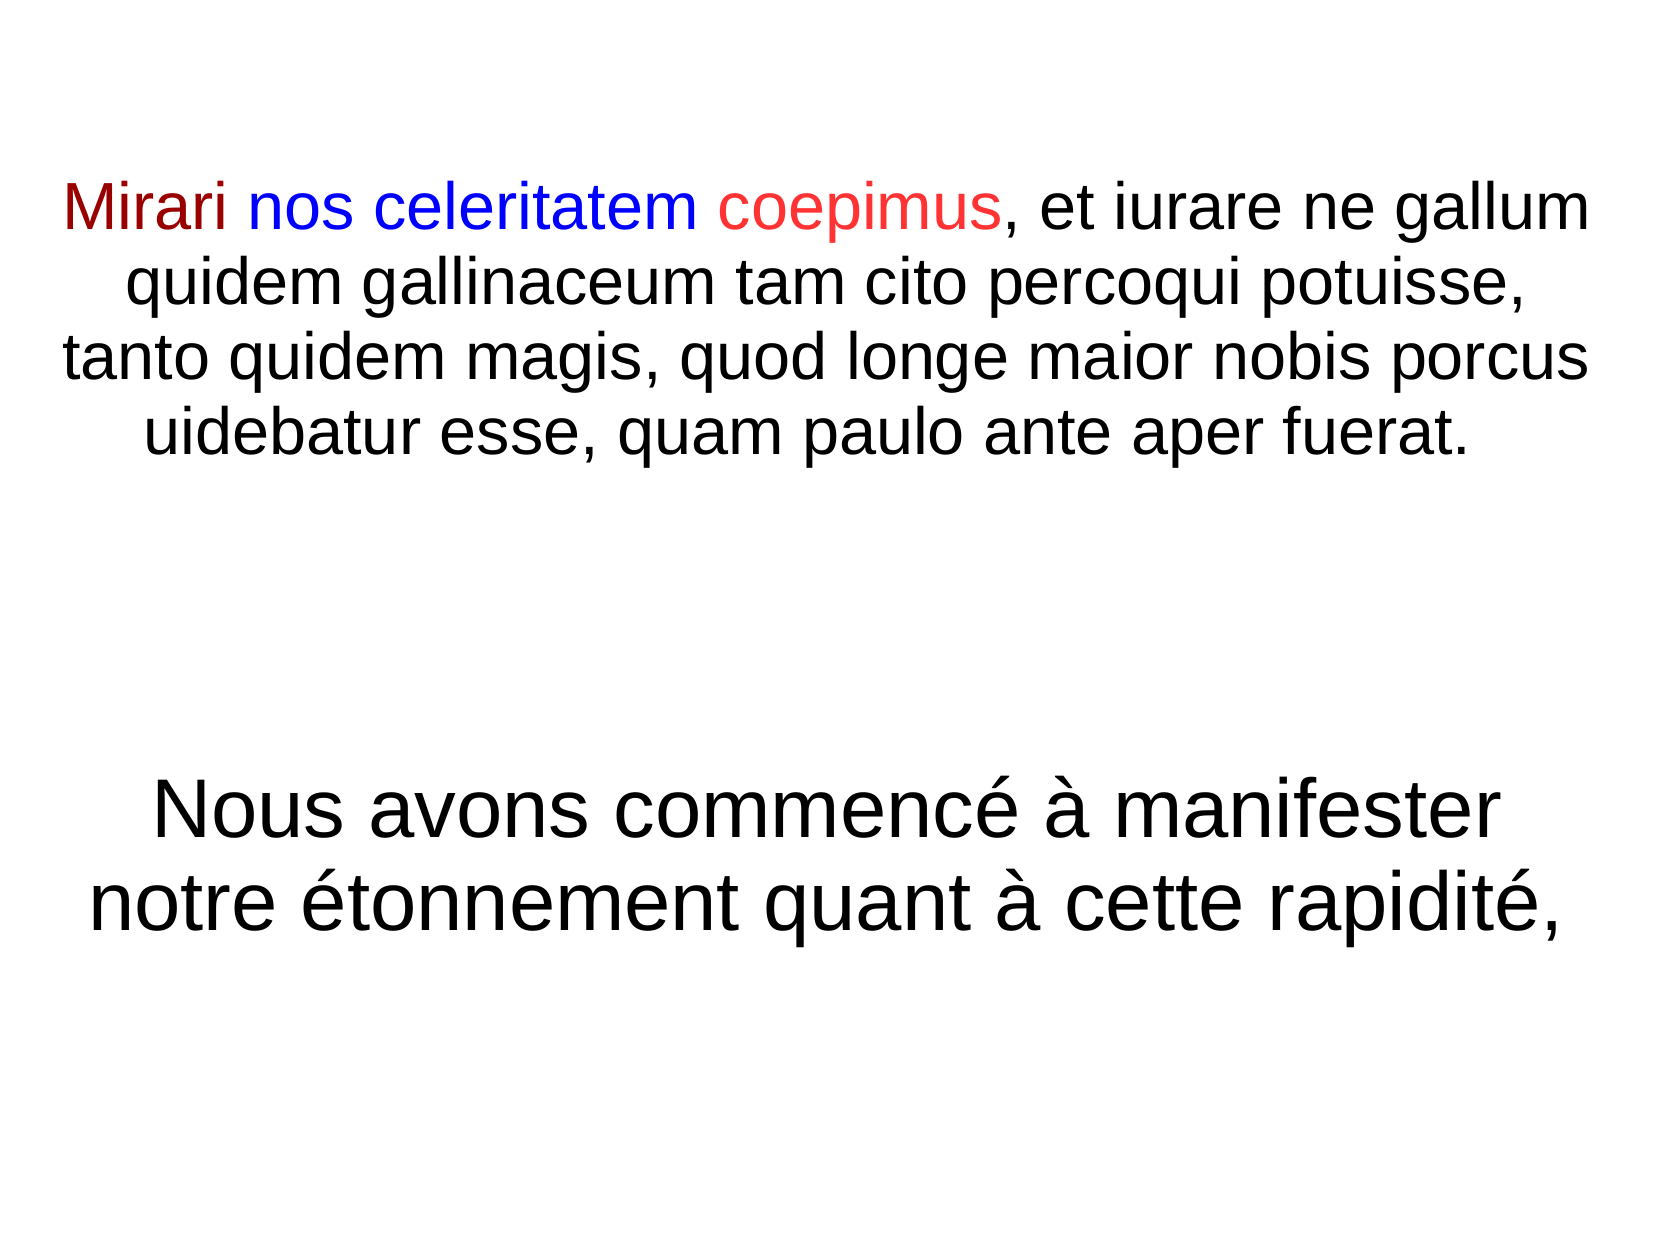

# Mirari nos celeritatem coepimus, et iurare ne gallum quidem gallinaceum tam cito percoqui potuisse, tanto quidem magis, quod longe maior nobis porcus uidebatur esse, quam paulo ante aper fuerat.
Nous avons commencé à manifester notre étonnement quant à cette rapidité,